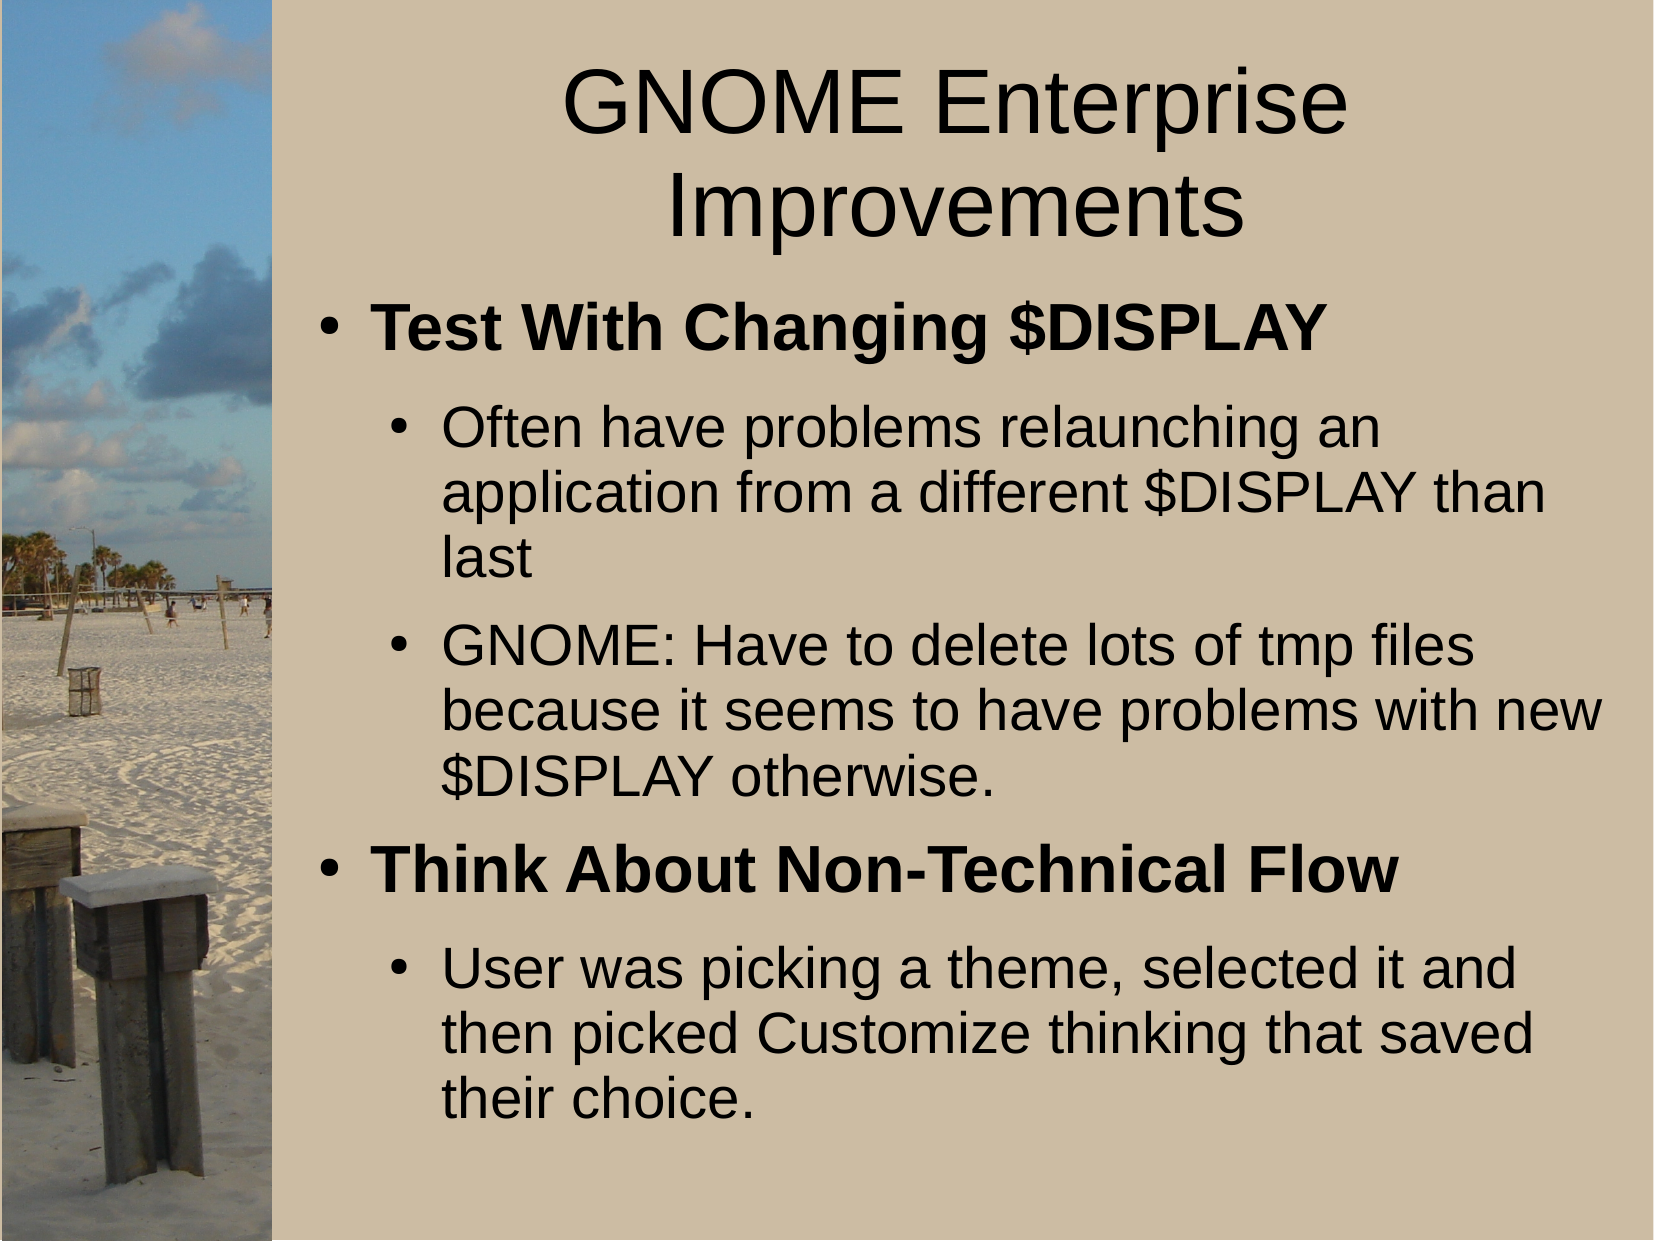

# GNOME Enterprise Improvements
Test With Changing $DISPLAY
Often have problems relaunching an application from a different $DISPLAY than last
GNOME: Have to delete lots of tmp files because it seems to have problems with new $DISPLAY otherwise.
Think About Non-Technical Flow
User was picking a theme, selected it and then picked Customize thinking that saved their choice.